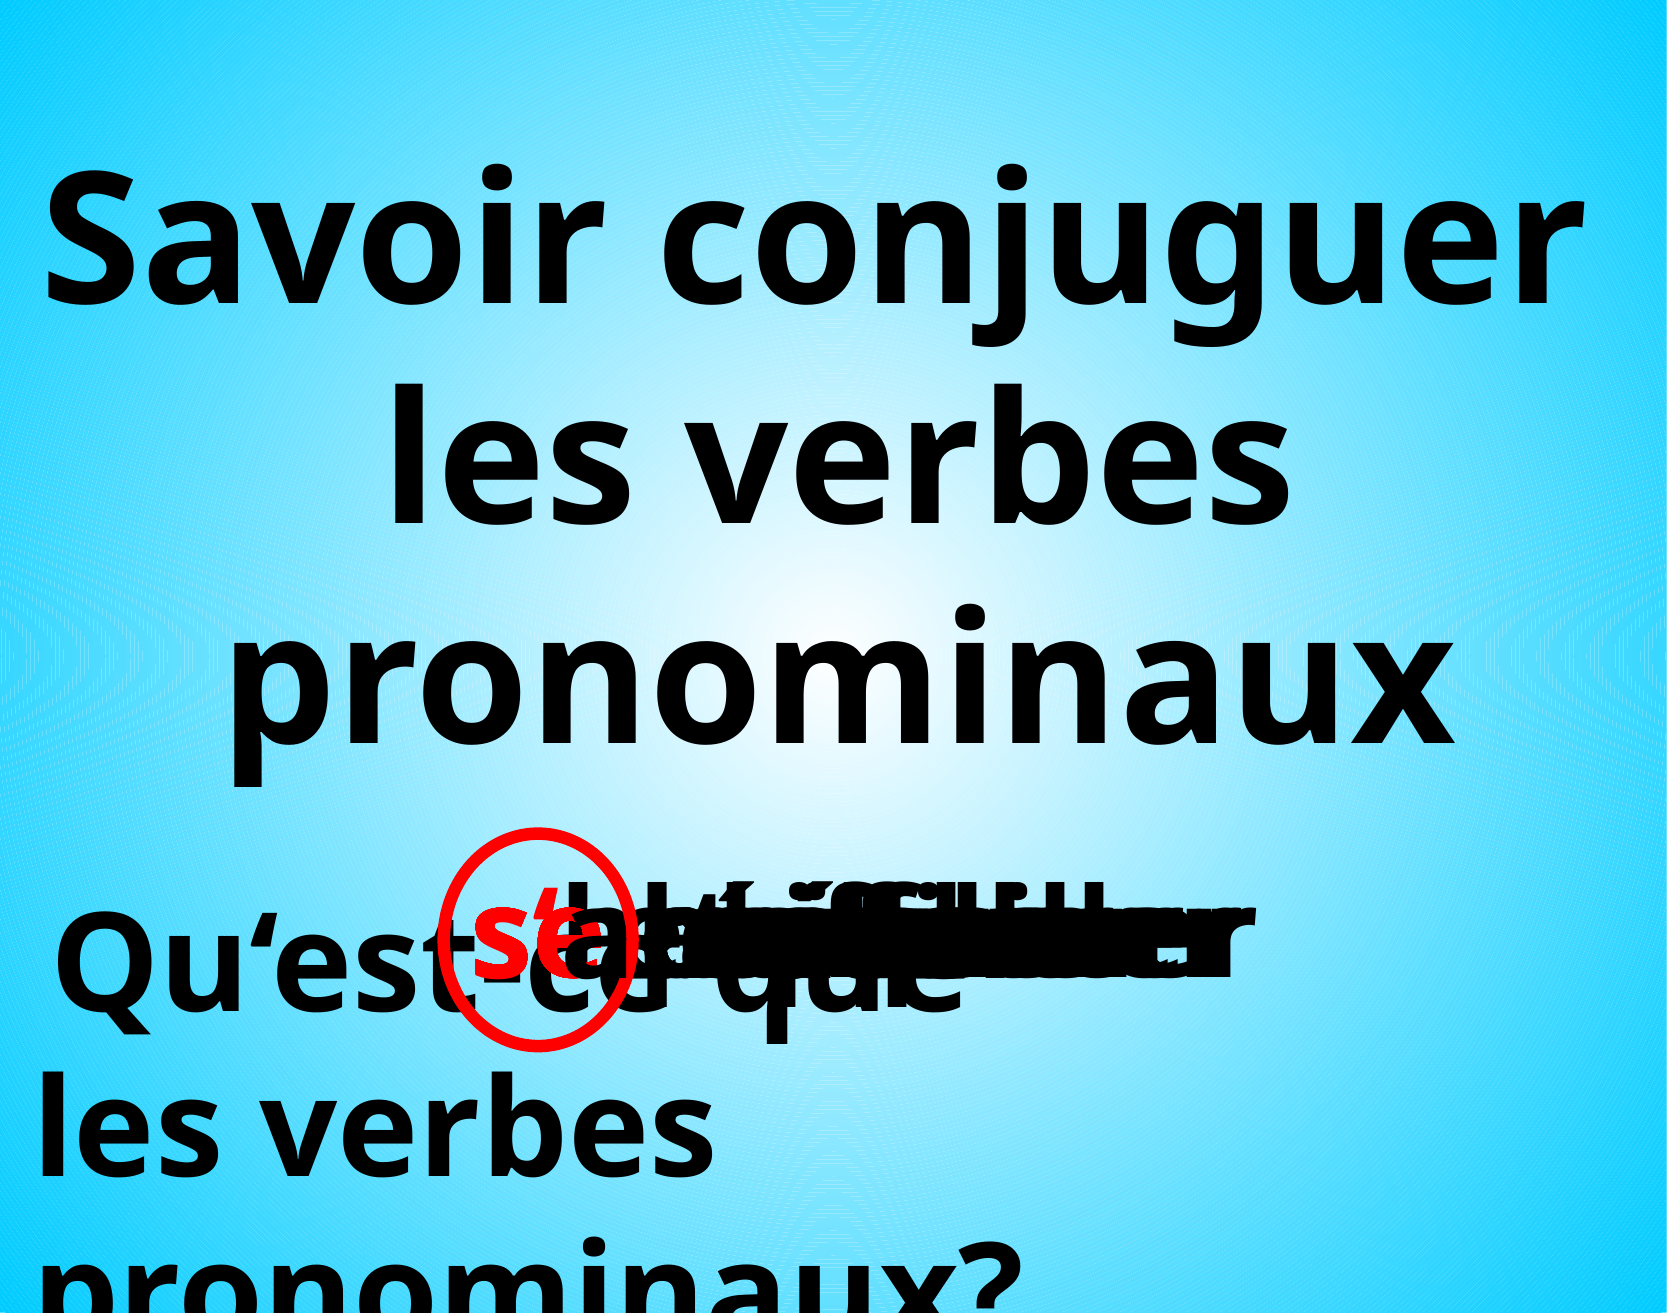

Savoir conjuguer
les verbes pronominaux
se laver
se lever
s‘habiller
se reposer
se raser
se maquiller
se parfumer
se promener
se réveiller
se coiffer
se préparer
se coucher
etc....
s‘amuser
Qu‘est-ce que
les verbes pronominaux?